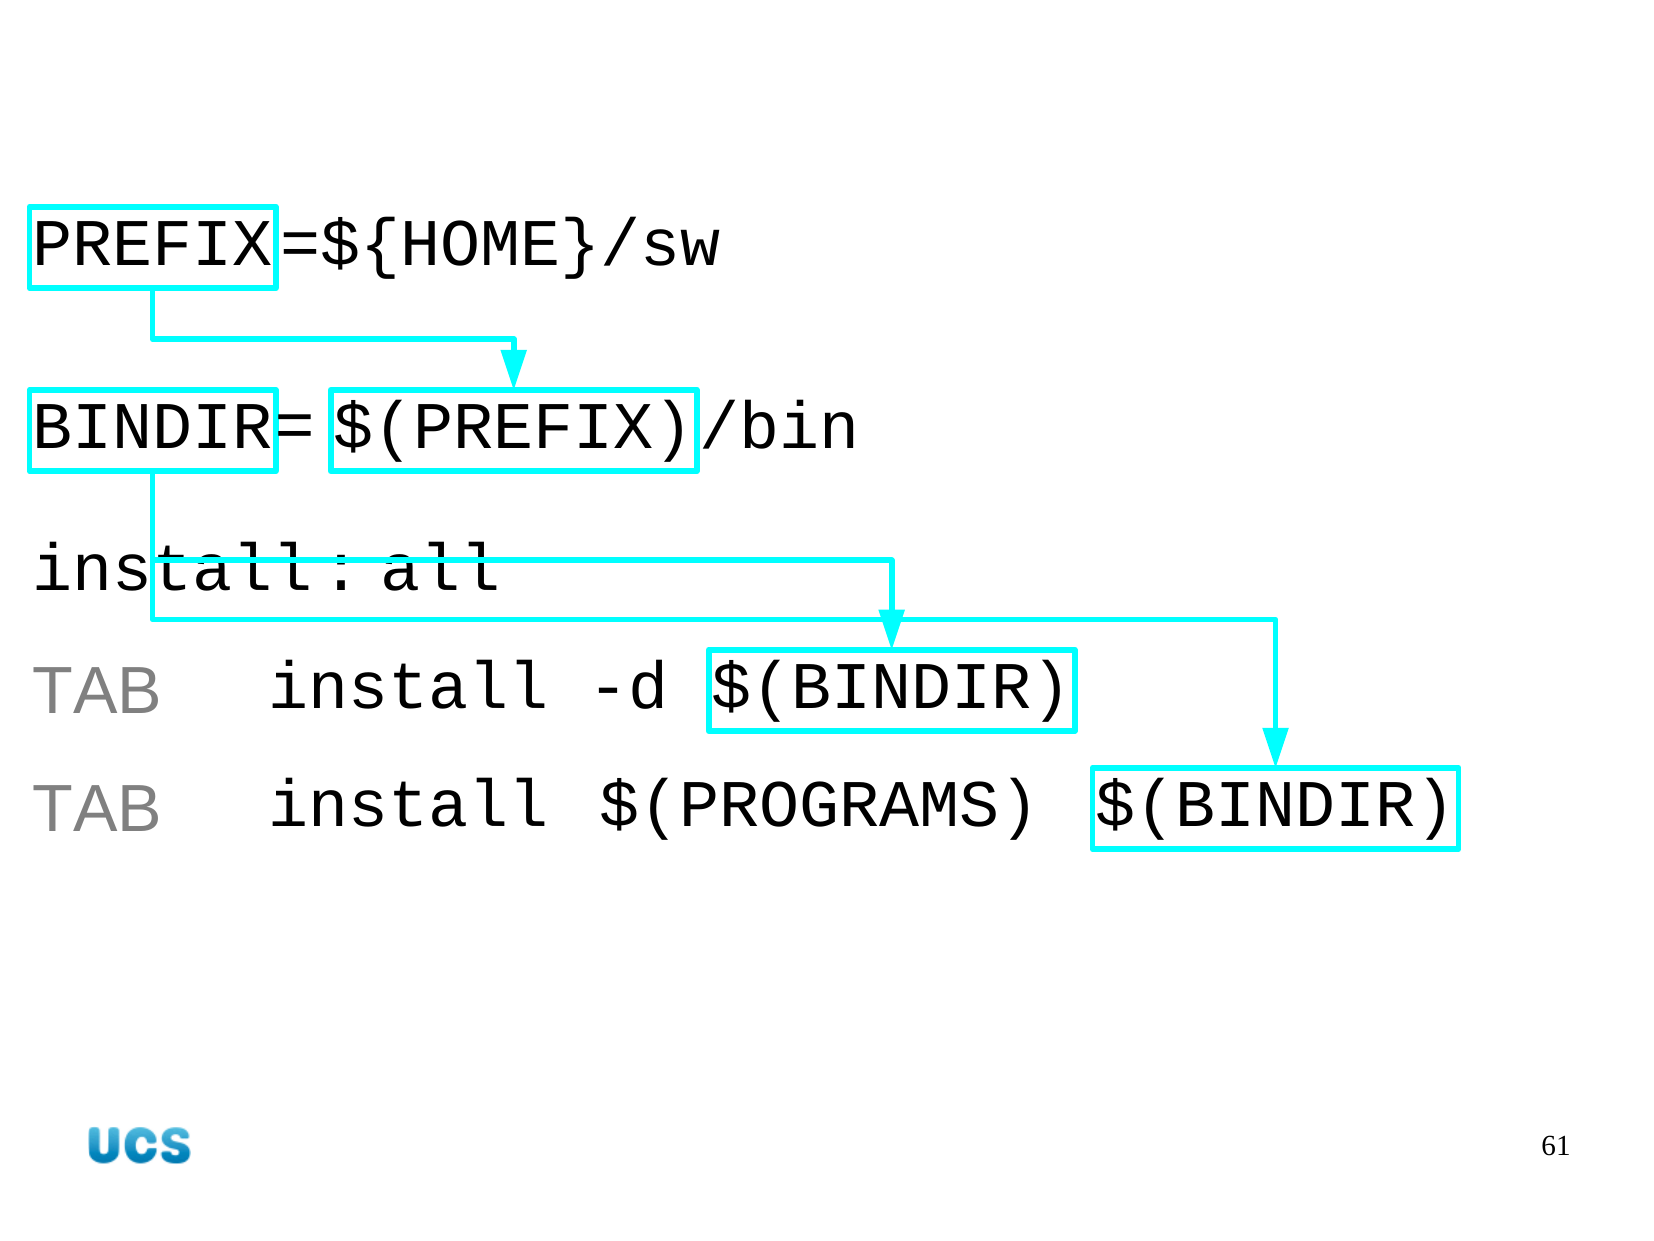

PREFIX
=${HOME}/sw
=
BINDIR
$(PREFIX)
/bin
all
install
:
install -d
$(BINDIR)
TAB
$(PROGRAMS)
$(BINDIR)
install
TAB
61